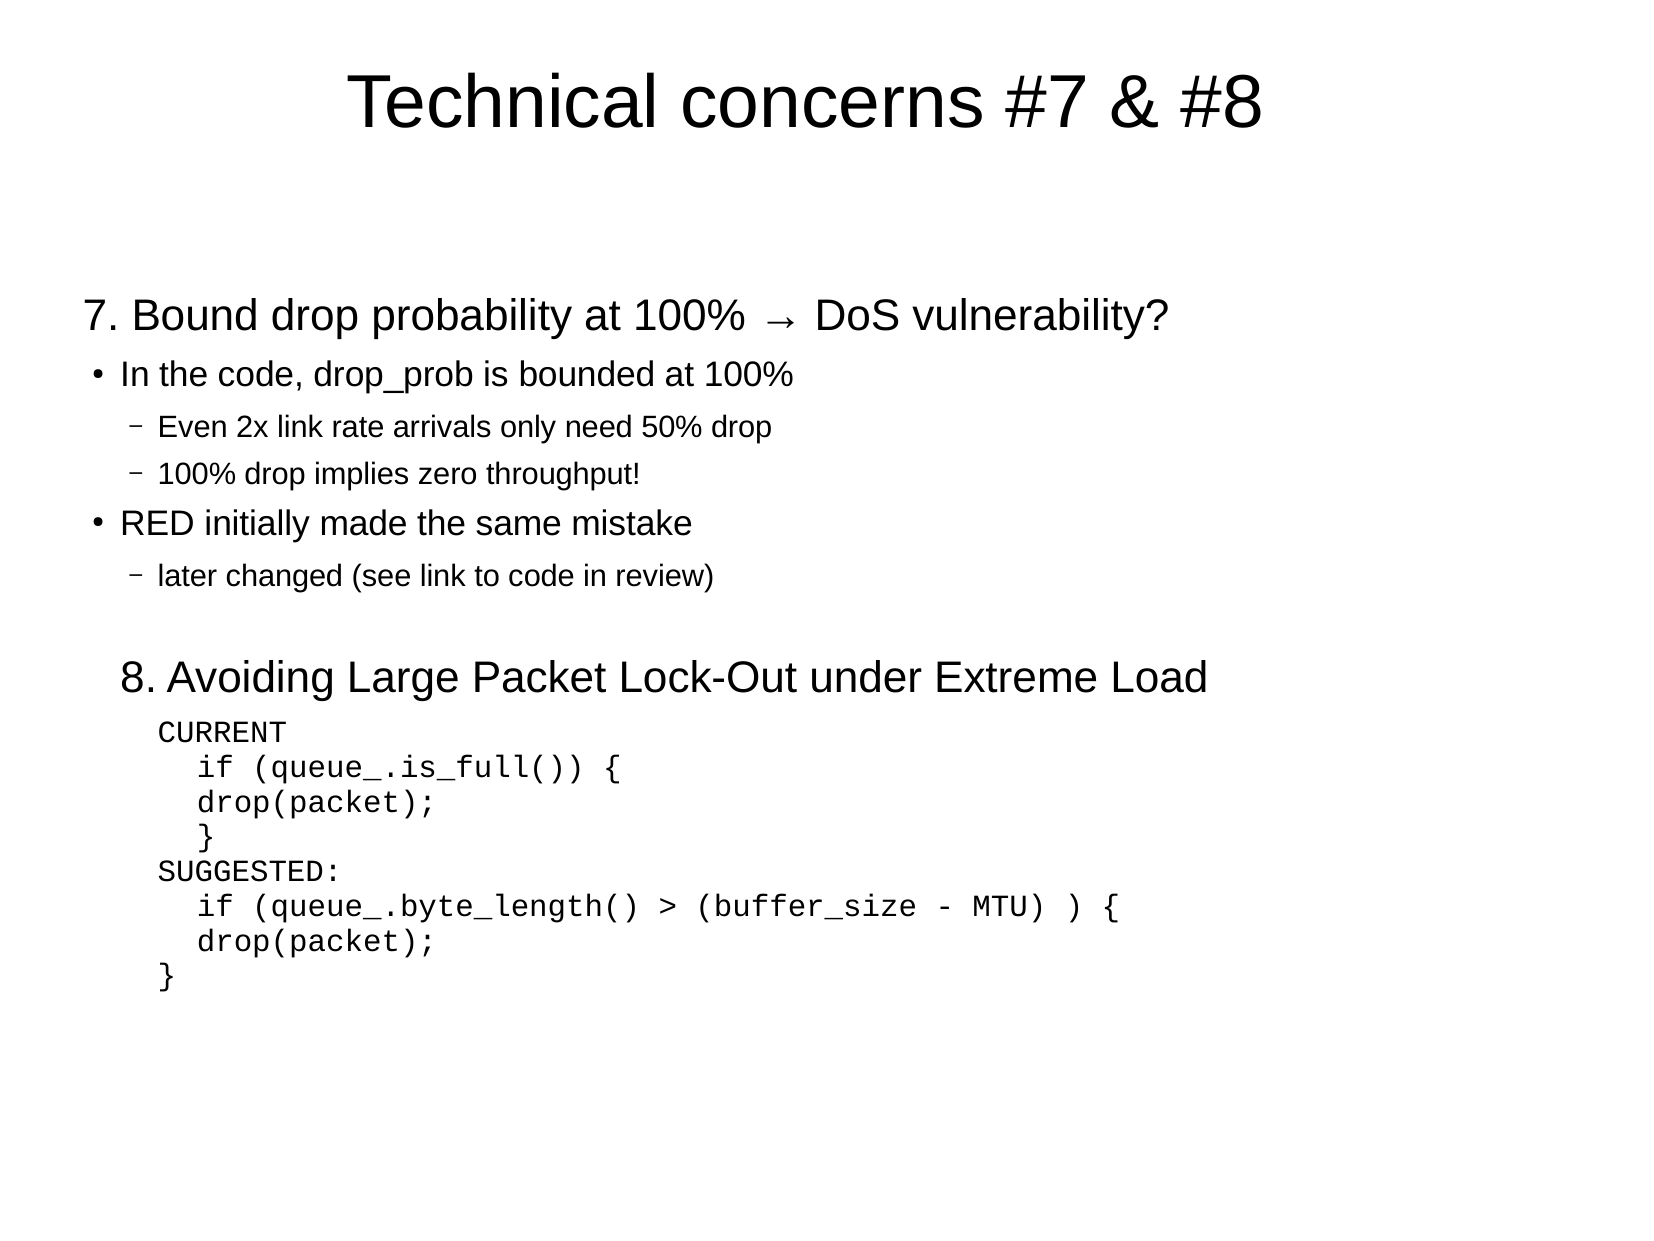

# Technical concerns #7 & #8
7. Bound drop probability at 100% → DoS vulnerability?
In the code, drop_prob is bounded at 100%
Even 2x link rate arrivals only need 50% drop
100% drop implies zero throughput!
RED initially made the same mistake
later changed (see link to code in review)
8. Avoiding Large Packet Lock-Out under Extreme Load
CURRENT
	if (queue_.is_full()) {
		drop(packet);
	}
SUGGESTED:
	if (queue_.byte_length() > (buffer_size - MTU) ) {
		drop(packet);
}